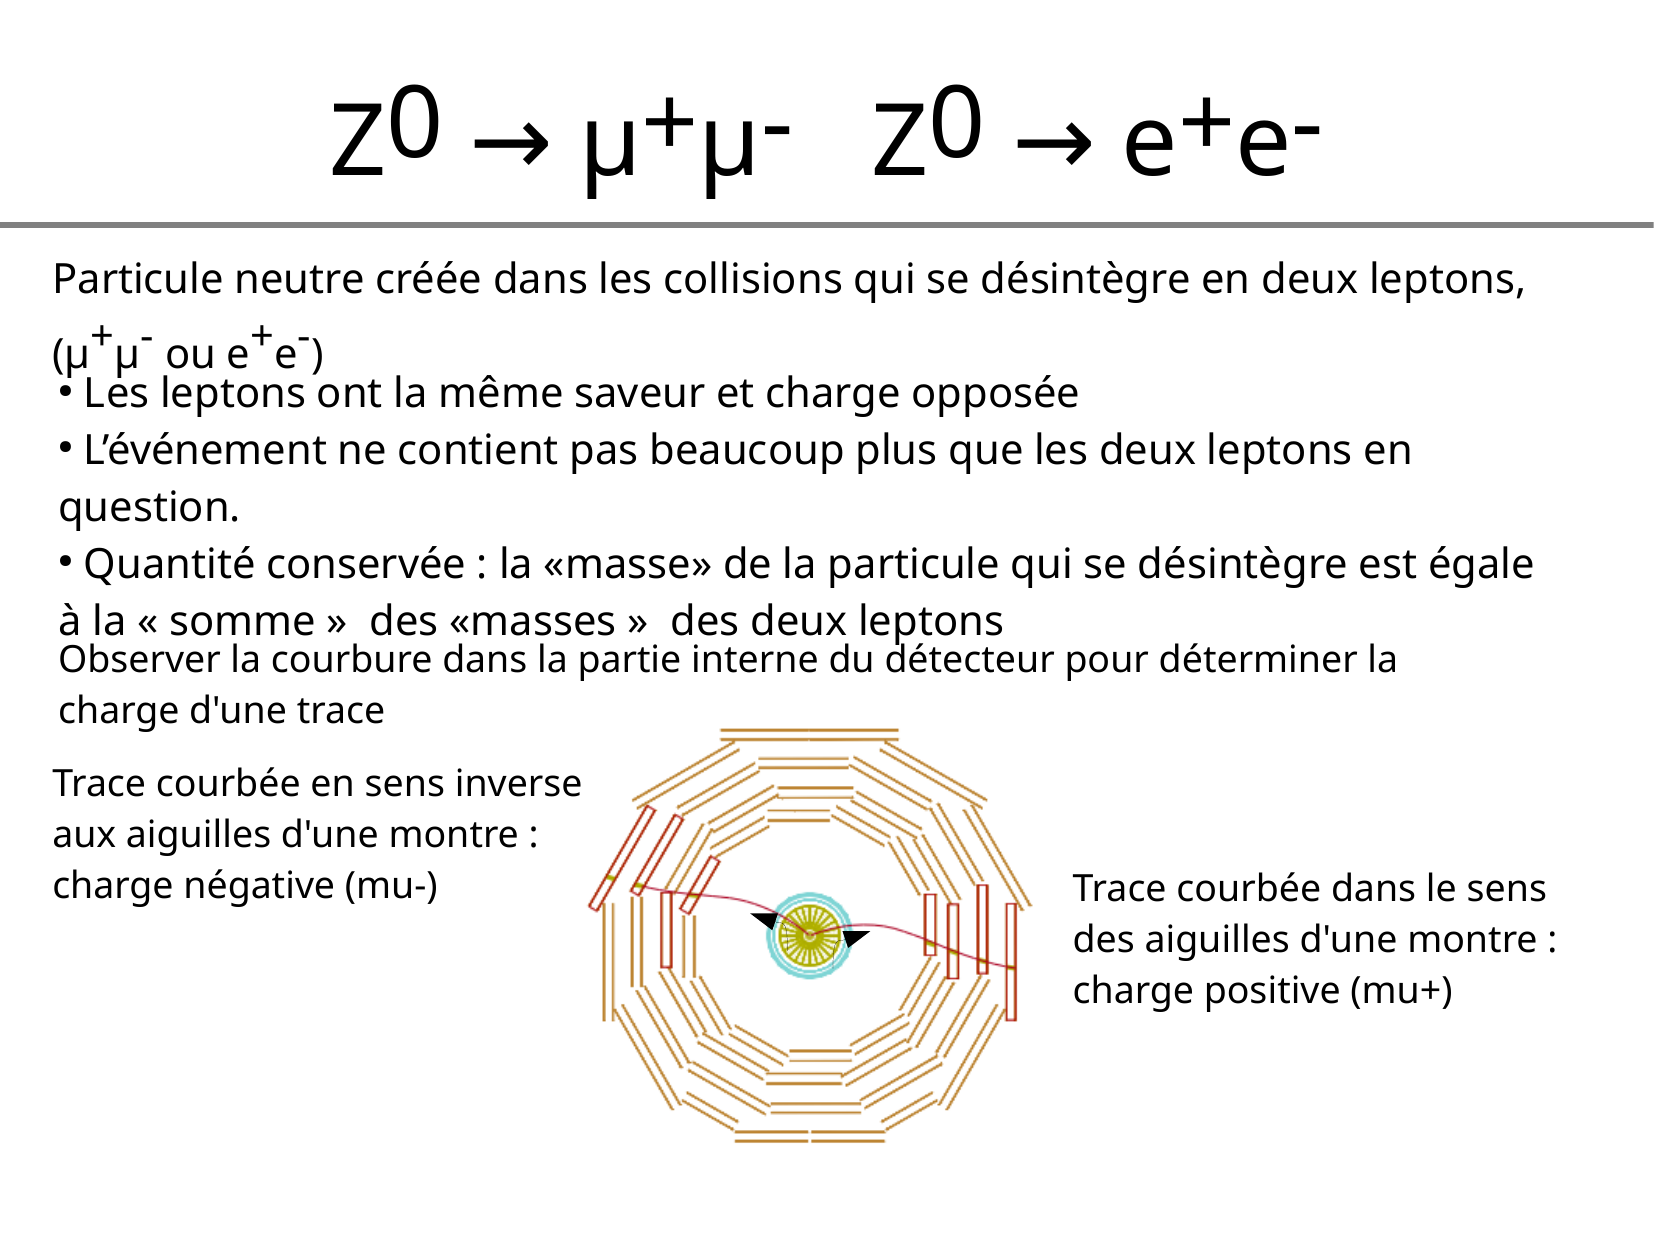

Z0 → μ+μ- Z0 → e+e-
Particule neutre créée dans les collisions qui se désintègre en deux leptons, (μ+μ- ou e+e-)
 Les leptons ont la même saveur et charge opposée
 L’événement ne contient pas beaucoup plus que les deux leptons en question.
 Quantité conservée : la «masse» de la particule qui se désintègre est égale à la « somme »  des «masses »  des deux leptons
Observer la courbure dans la partie interne du détecteur pour déterminer la charge d'une trace
Trace courbée en sens inverse aux aiguilles d'une montre : charge négative (mu-)
Trace courbée dans le sens des aiguilles d'une montre : charge positive (mu+)